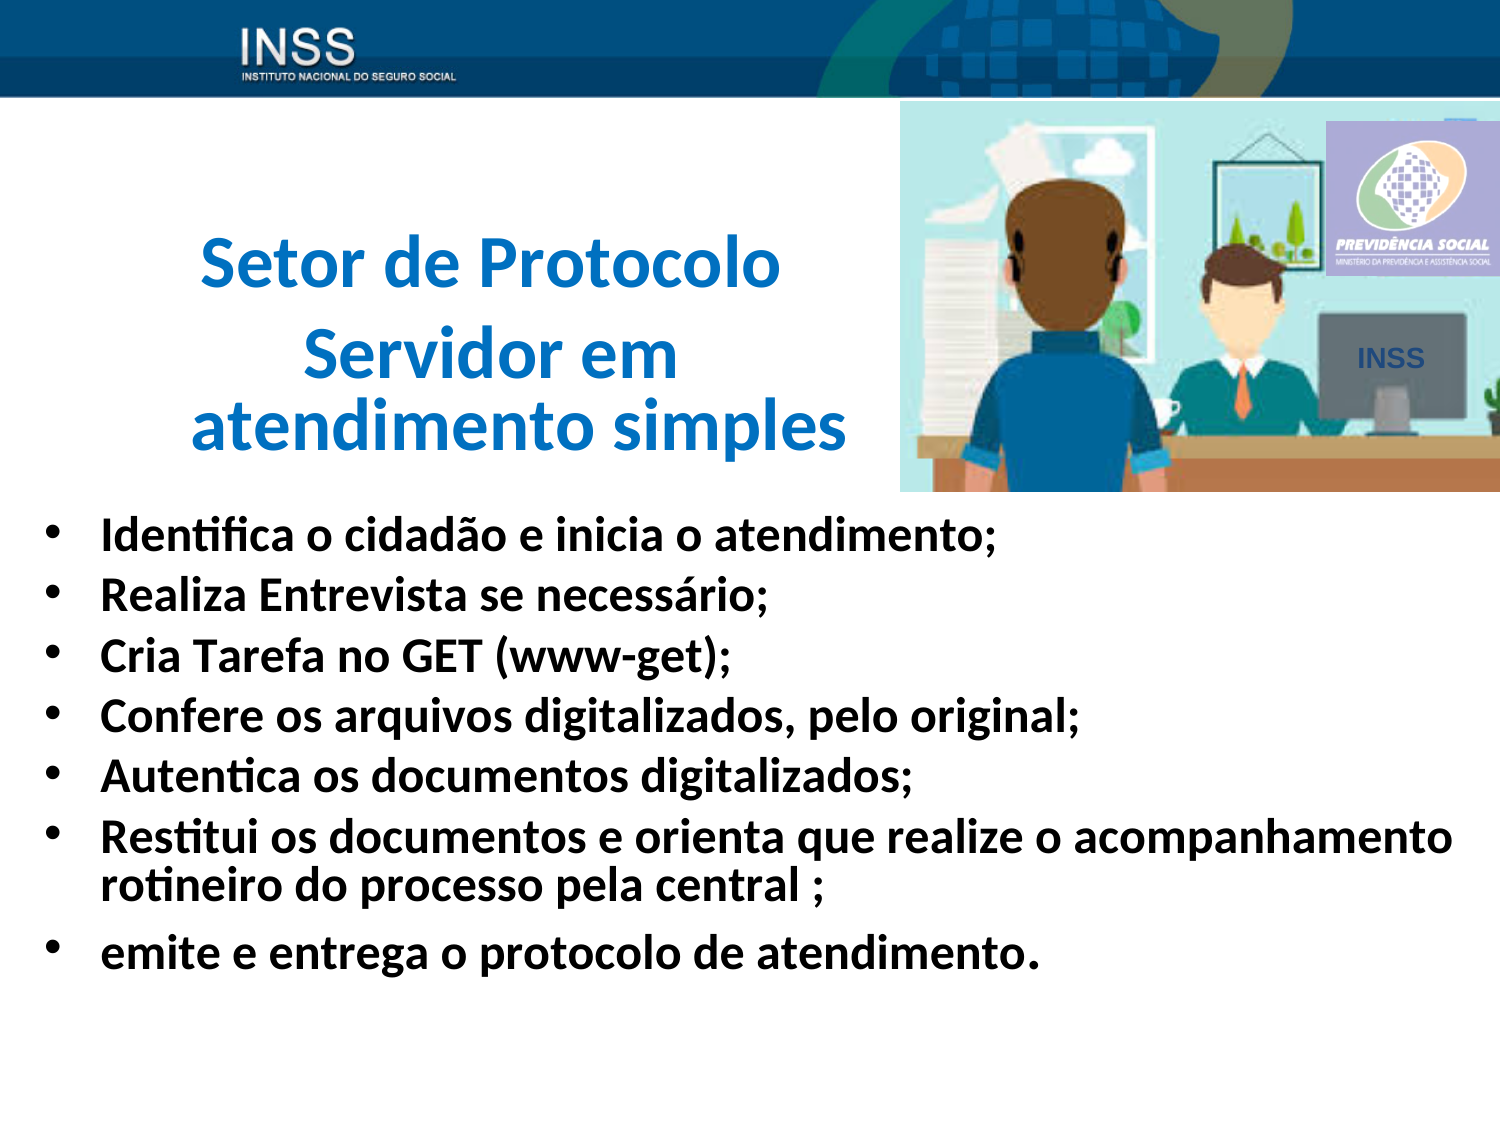

INSS
Setor de Protocolo
Servidor em atendimento simples
Identifica o cidadão e inicia o atendimento;
Realiza Entrevista se necessário;
Cria Tarefa no GET (www-get);
Confere os arquivos digitalizados, pelo original;
Autentica os documentos digitalizados;
Restitui os documentos e orienta que realize o acompanhamento rotineiro do processo pela central ;
emite e entrega o protocolo de atendimento.